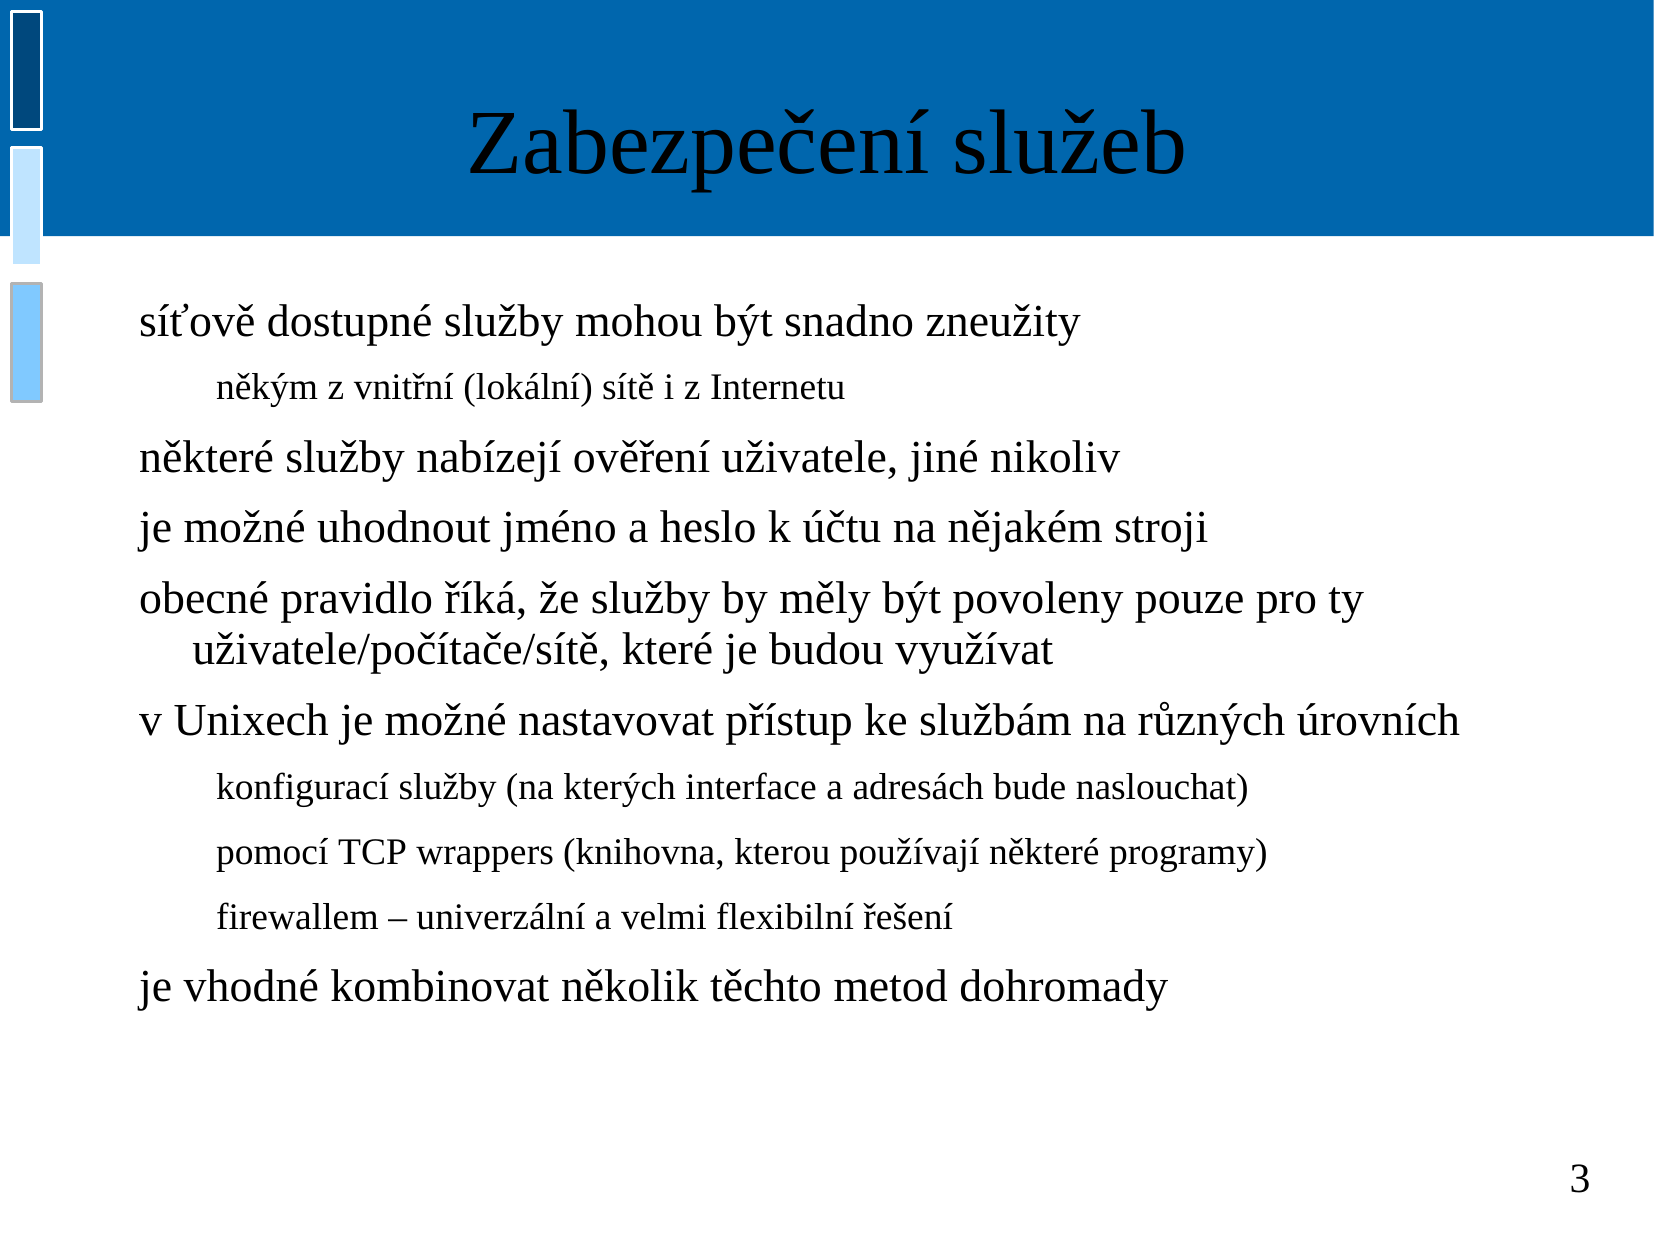

# Zabezpečení služeb
síťově dostupné služby mohou být snadno zneužity
někým z vnitřní (lokální) sítě i z Internetu
některé služby nabízejí ověření uživatele, jiné nikoliv
je možné uhodnout jméno a heslo k účtu na nějakém stroji
obecné pravidlo říká, že služby by měly být povoleny pouze pro ty uživatele/počítače/sítě, které je budou využívat
v Unixech je možné nastavovat přístup ke službám na různých úrovních
konfigurací služby (na kterých interface a adresách bude naslouchat)
pomocí TCP wrappers (knihovna, kterou používají některé programy)
firewallem – univerzální a velmi flexibilní řešení
je vhodné kombinovat několik těchto metod dohromady